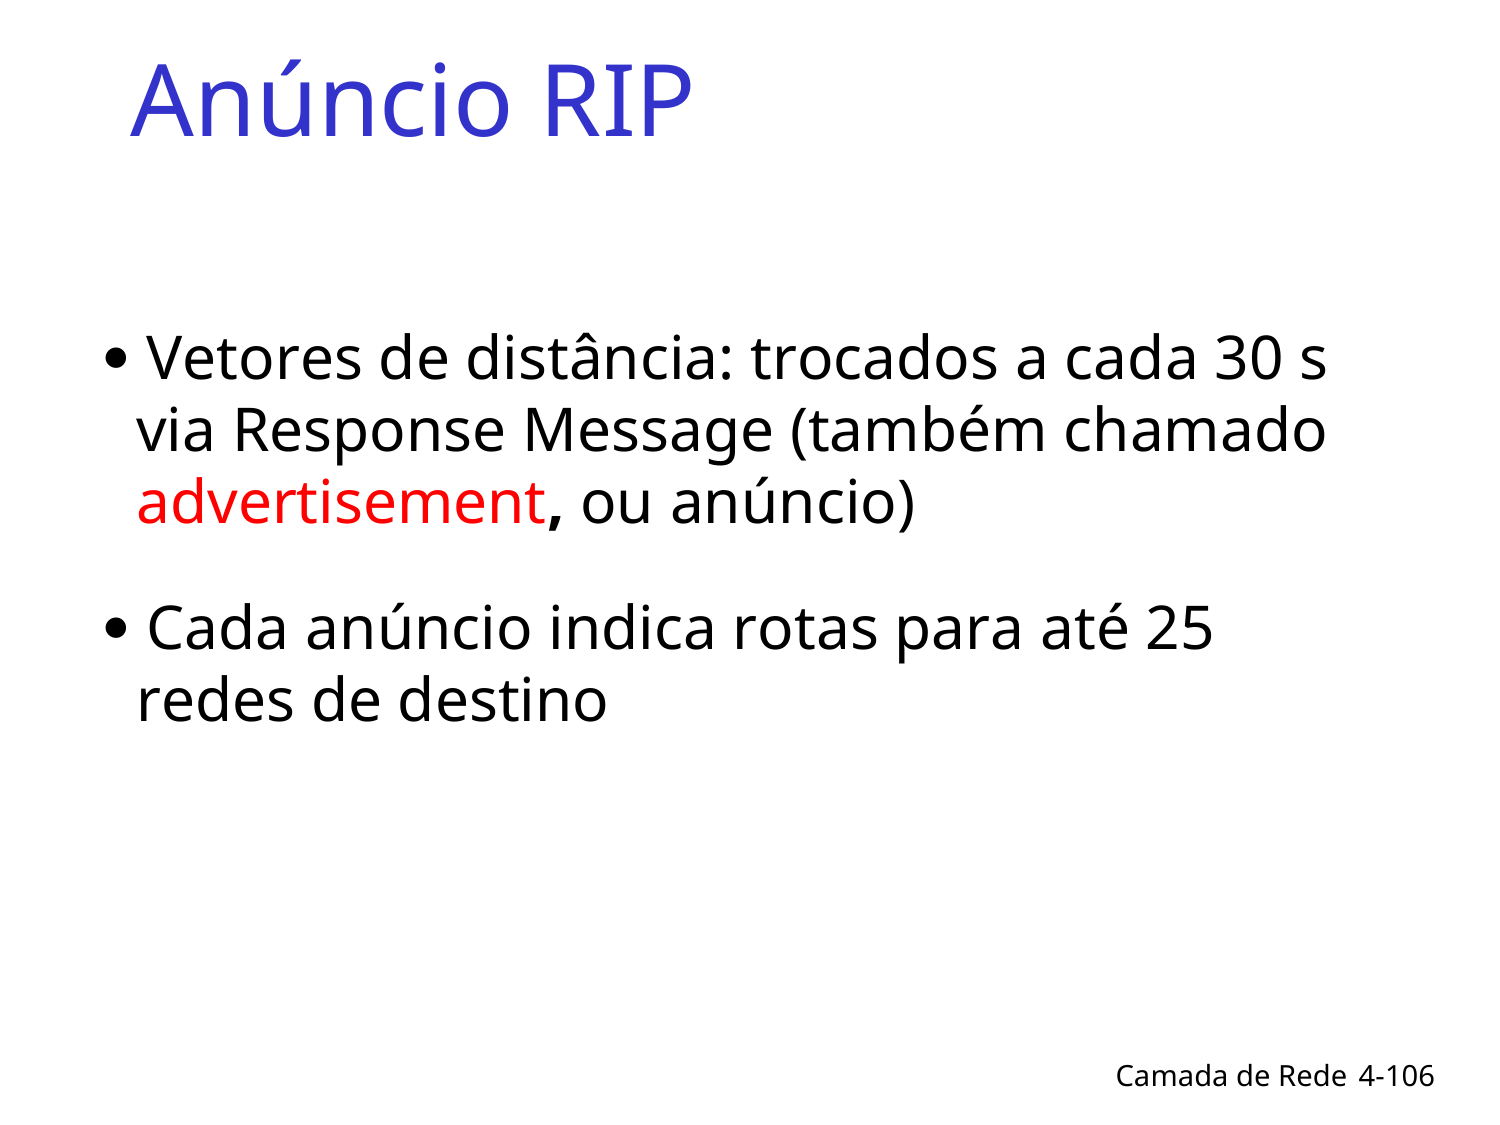

Anúncio RIP
 Vetores de distância: trocados a cada 30 s via Response Message (também chamado advertisement, ou anúncio)
 Cada anúncio indica rotas para até 25 redes de destino
Camada de Rede